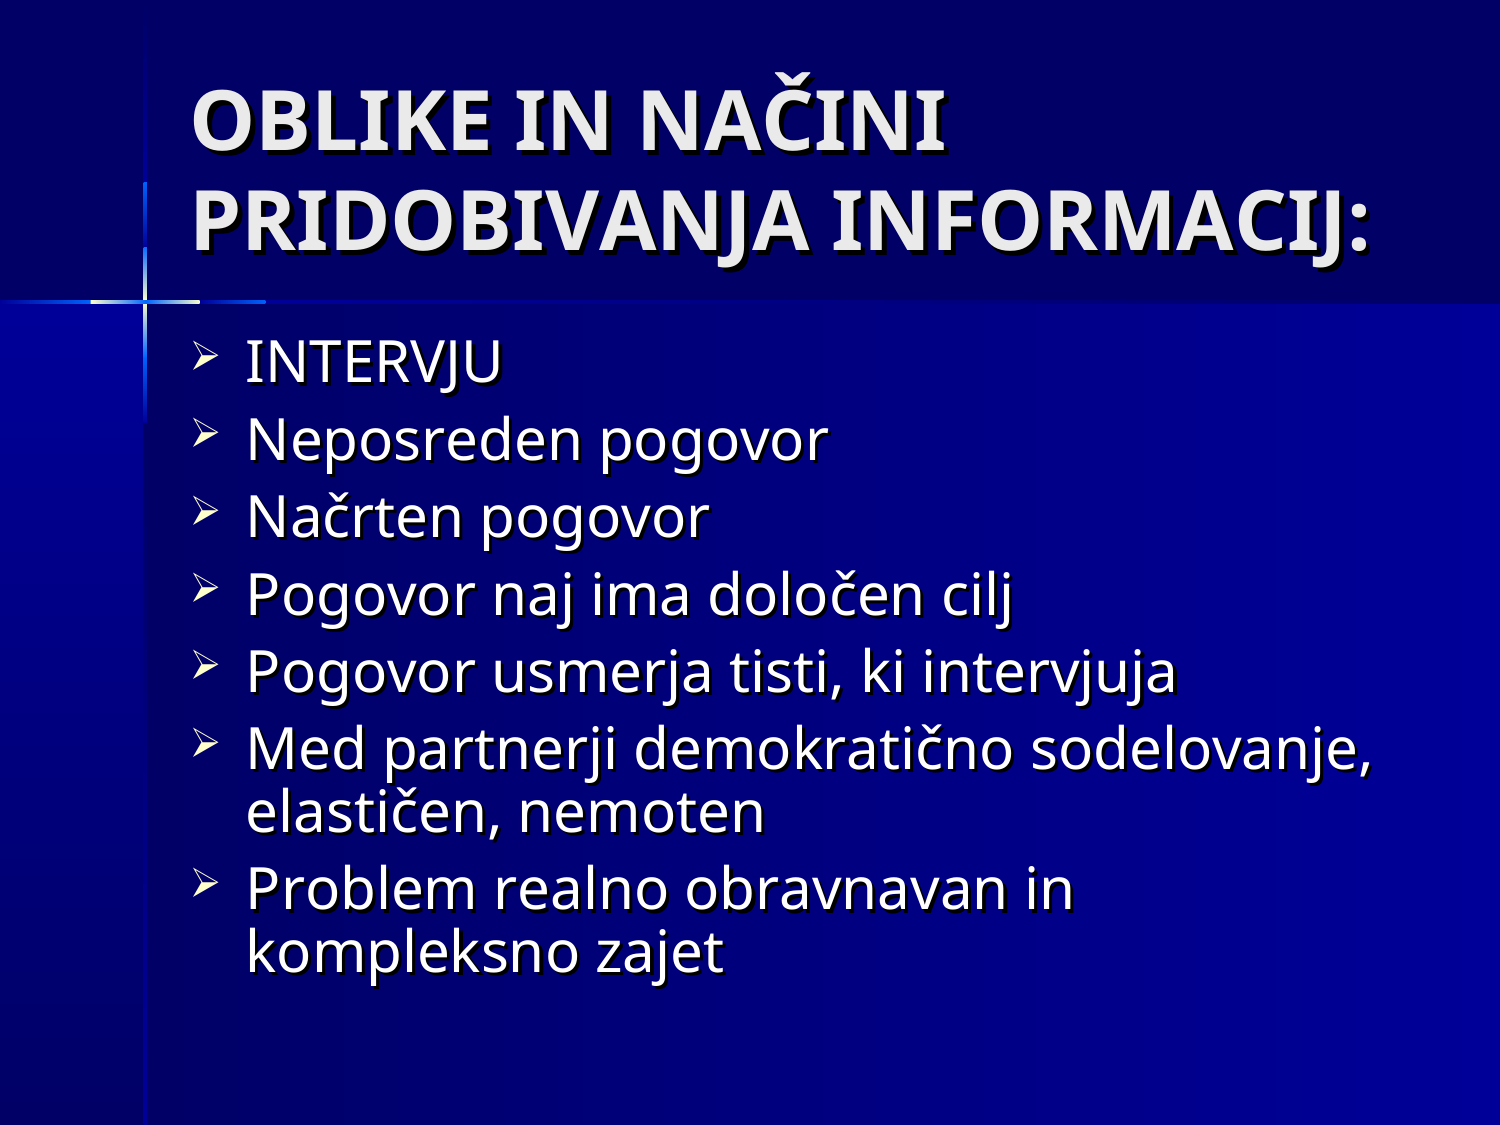

# OBLIKE IN NAČINI PRIDOBIVANJA INFORMACIJ:
INTERVJU
Neposreden pogovor
Načrten pogovor
Pogovor naj ima določen cilj
Pogovor usmerja tisti, ki intervjuja
Med partnerji demokratično sodelovanje, elastičen, nemoten
Problem realno obravnavan in kompleksno zajet